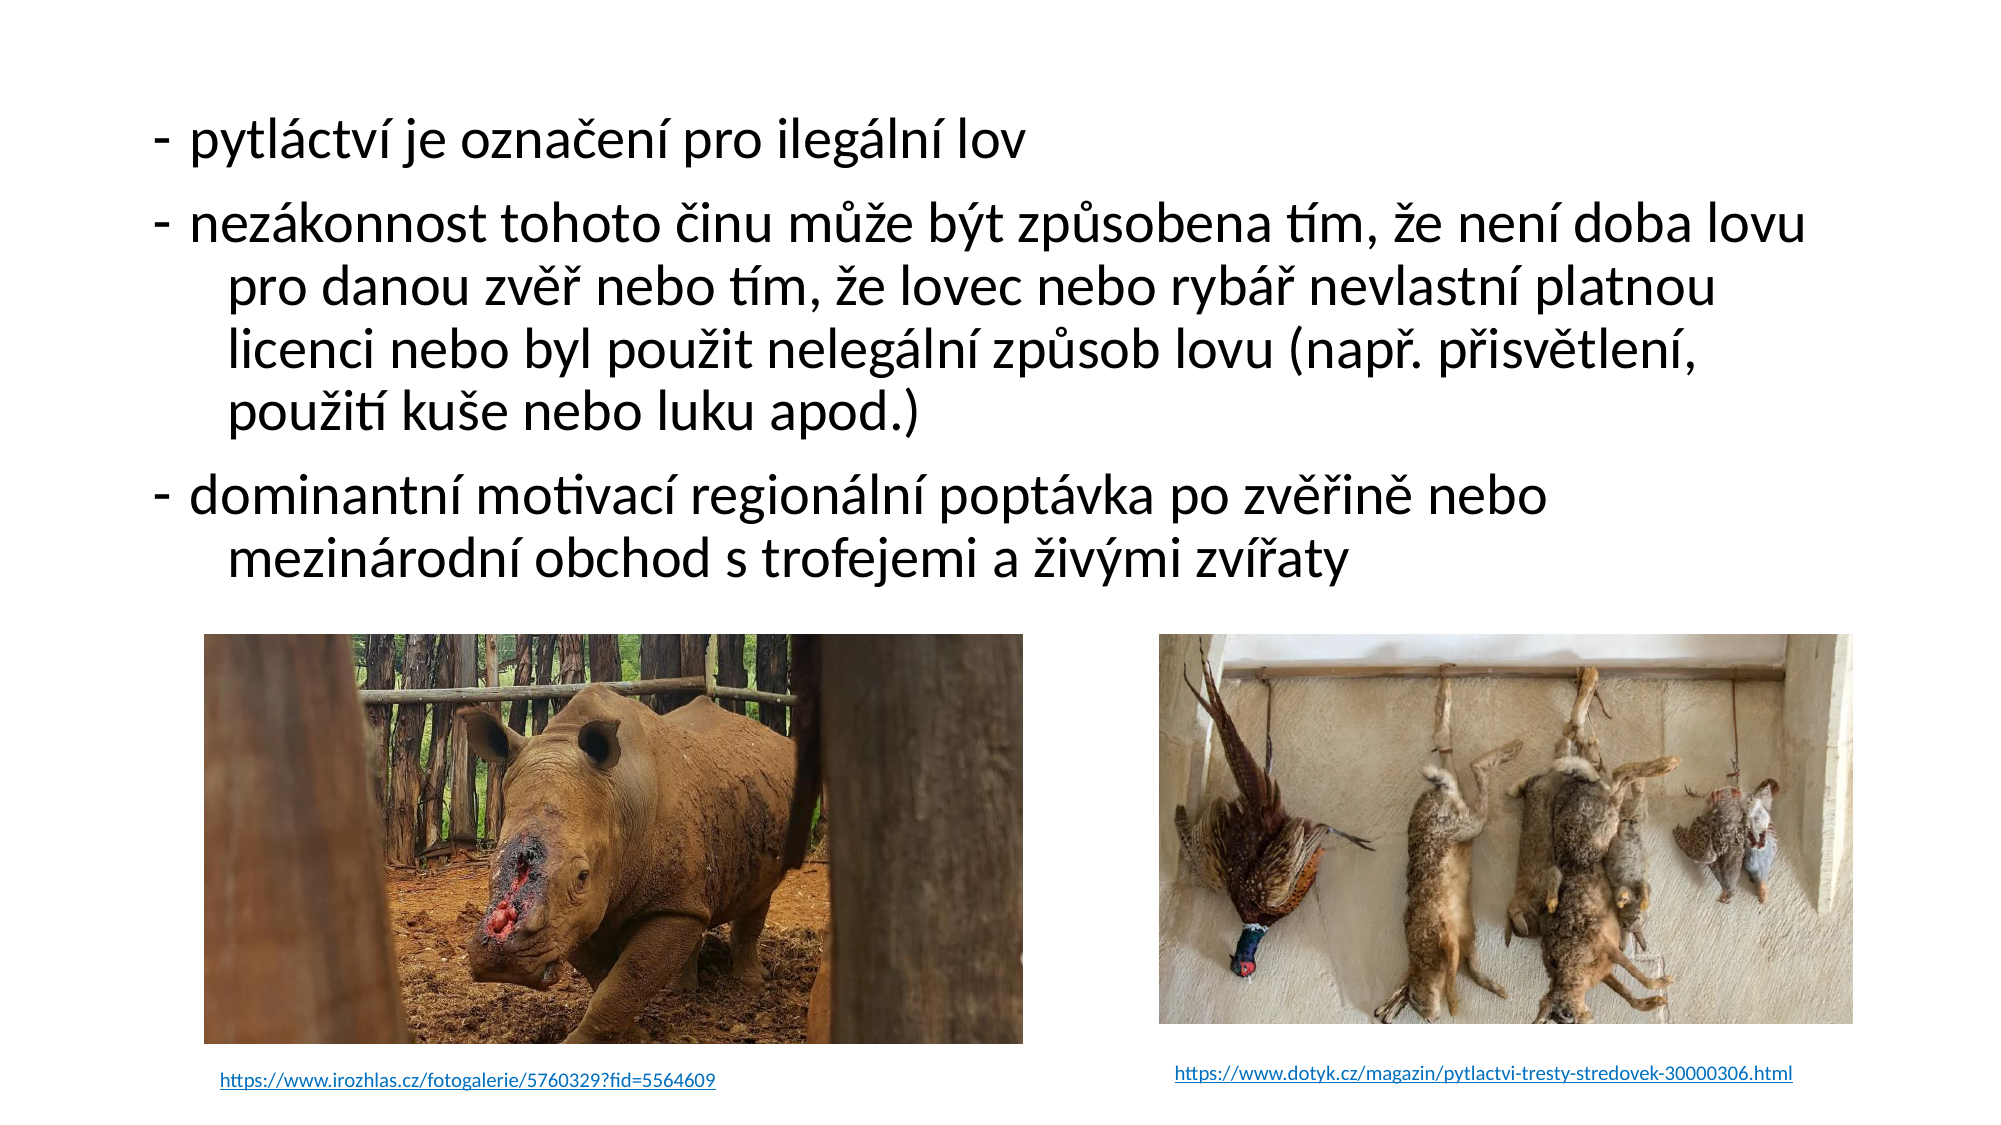

# pytláctví je označení pro ilegální lov
nezákonnost tohoto činu může být způsobena tím, že není doba lovu pro danou zvěř nebo tím, že lovec nebo rybář nevlastní platnou licenci nebo byl použit nelegální způsob lovu (např. přisvětlení, použití kuše nebo luku apod.)
dominantní motivací regionální poptávka po zvěřině nebo mezinárodní obchod s trofejemi a živými zvířaty
https://www.dotyk.cz/magazin/pytlactvi-tresty-stredovek-30000306.html
https://www.irozhlas.cz/fotogalerie/5760329?fid=5564609